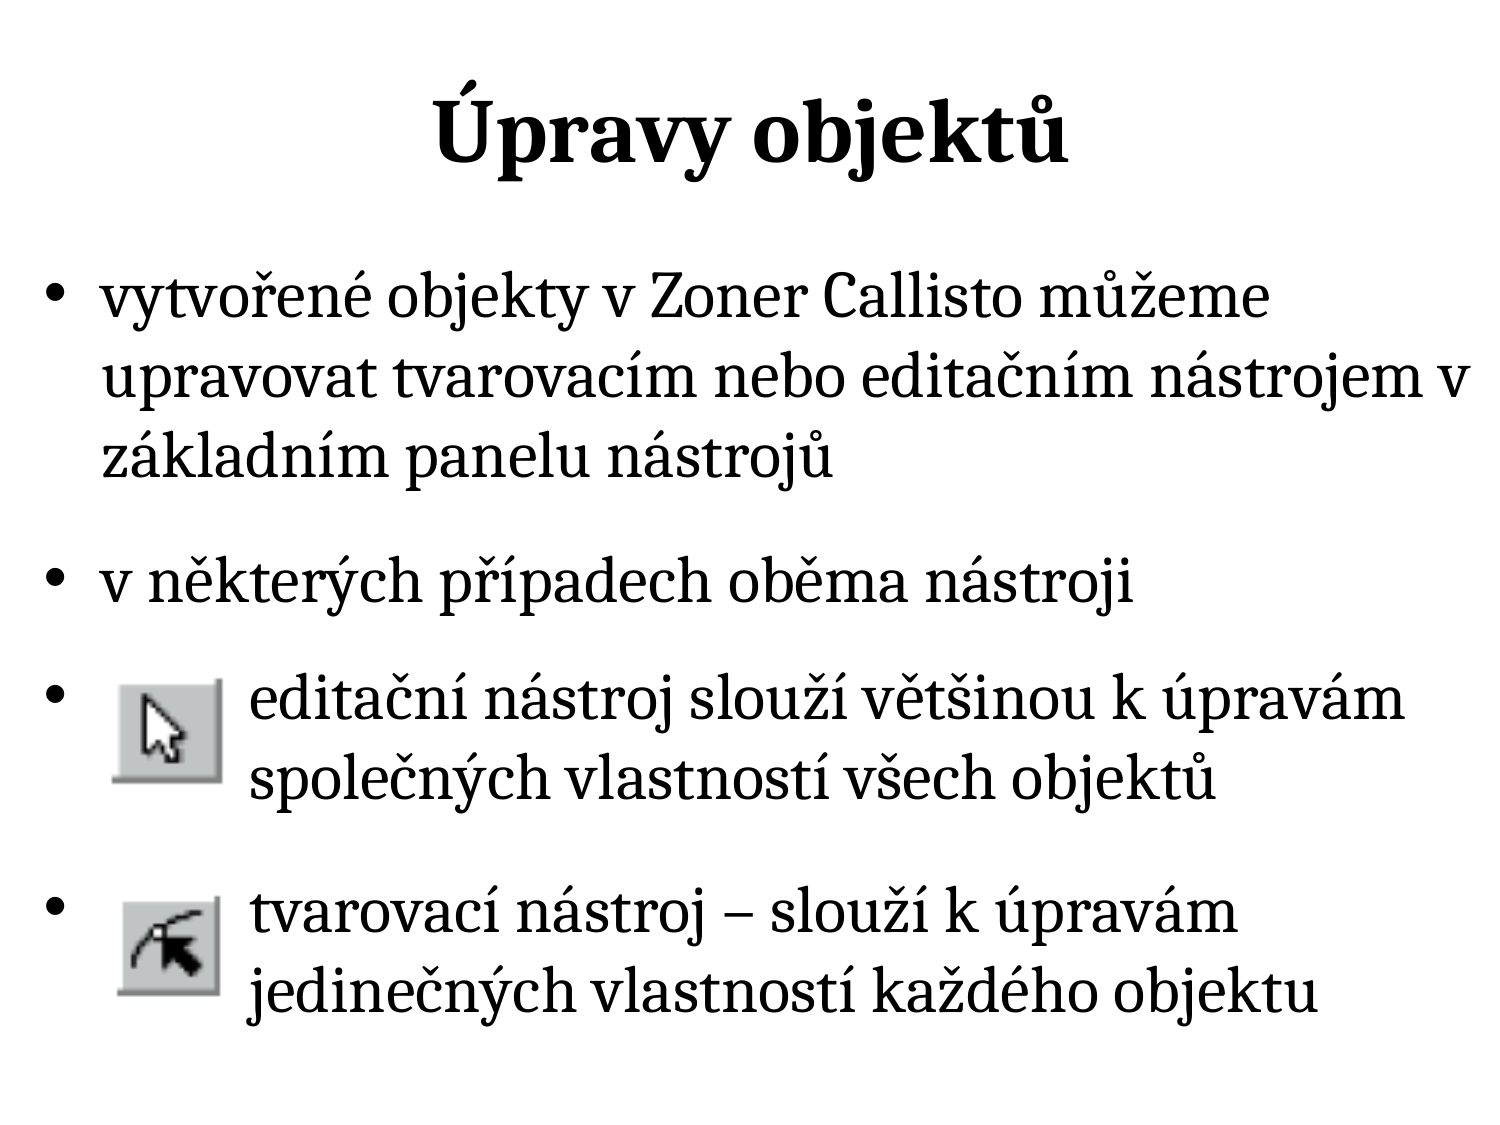

Úpravy objektů
vytvořené objekty v Zoner Callisto můžeme upravovat tvarovacím nebo editačním nástrojem v základním panelu nástrojů
v některých případech oběma nástroji
editační nástroj slouží většinou k úpravám společných vlastností všech objektů
tvarovací nástroj – slouží k úpravám jedinečných vlastností každého objektu